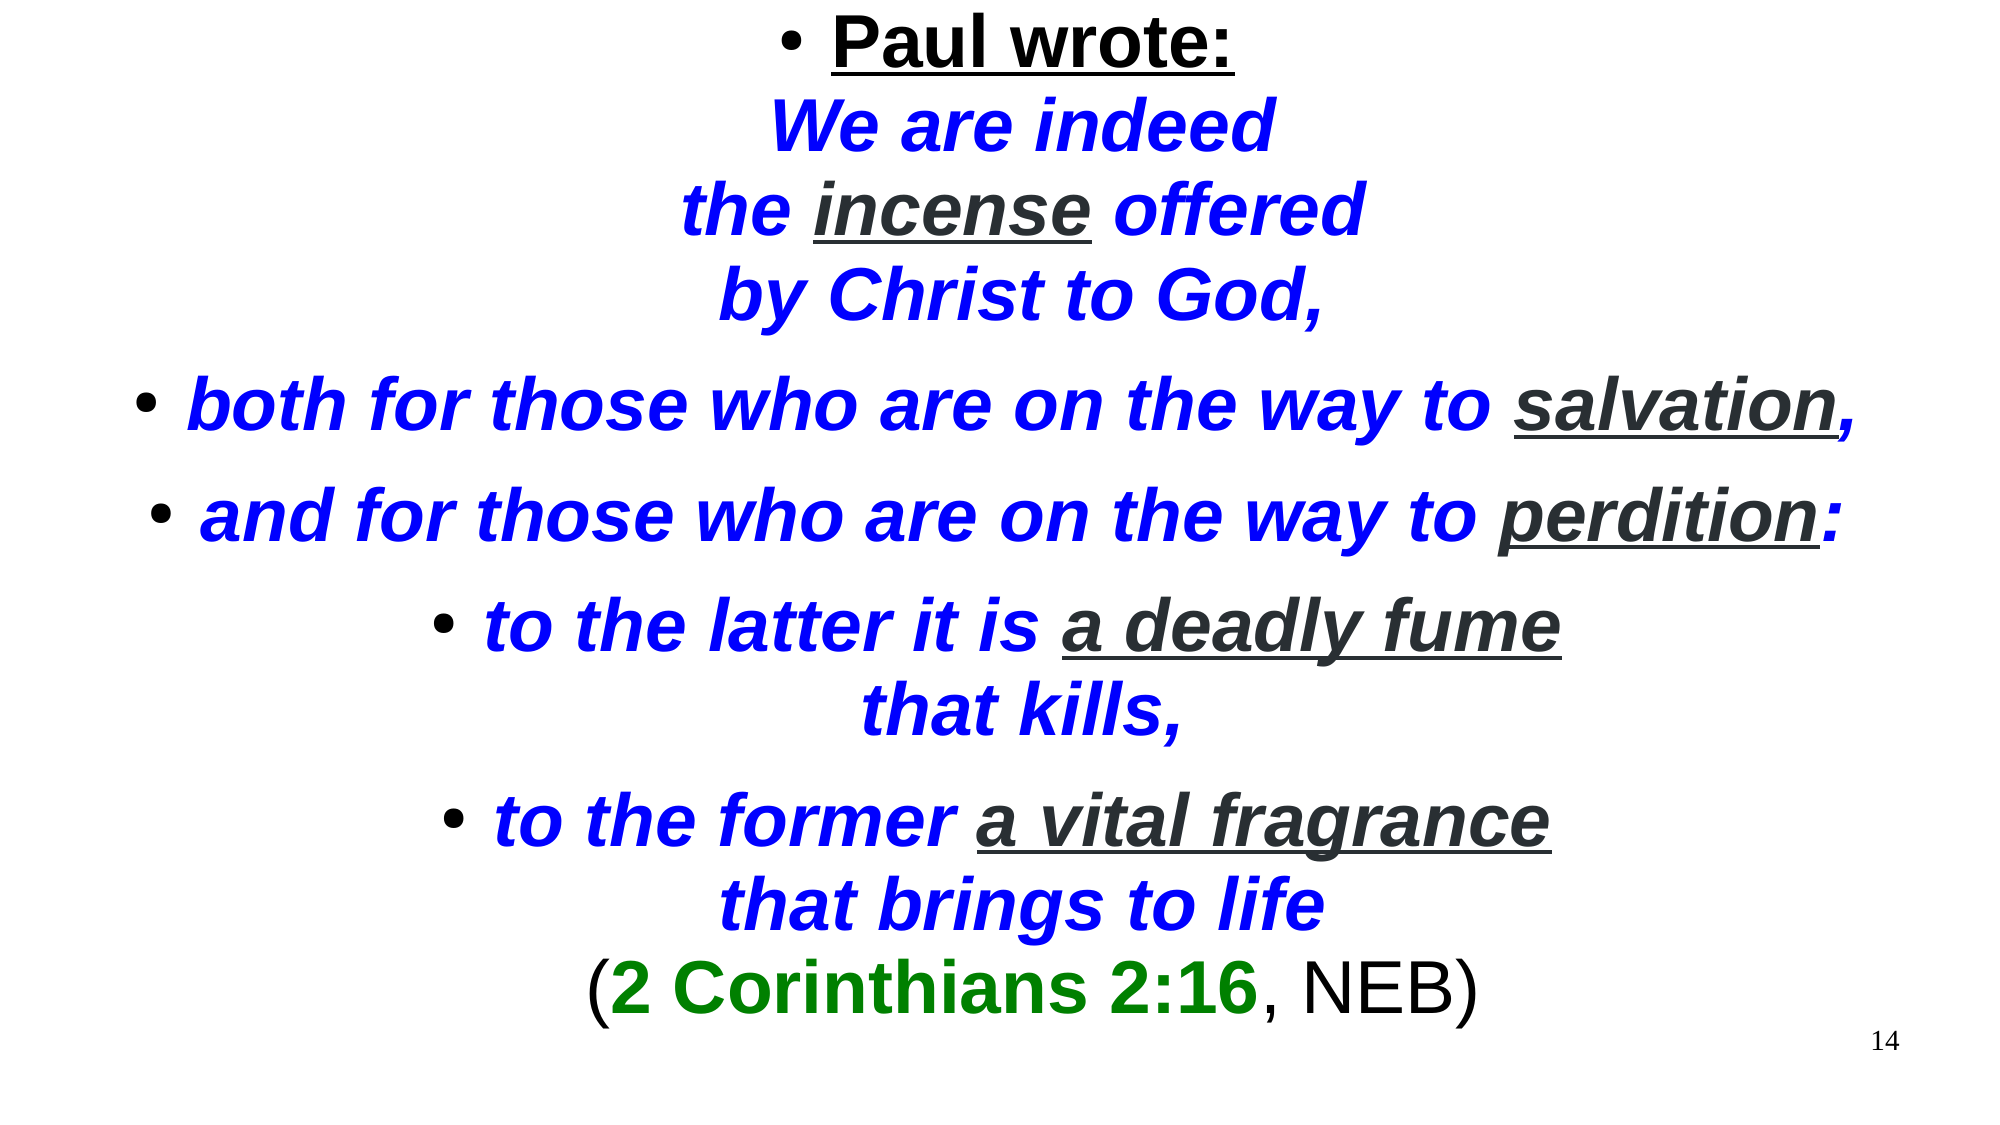

# Paul wrote: We are indeed the incense offered by Christ to God,
both for those who are on the way to salvation,
and for those who are on the way to perdition:
to the latter it is a deadly fume
that kills,
to the former a vital fragrance
that brings to life
(2 Corinthians 2:16, NEB)
14